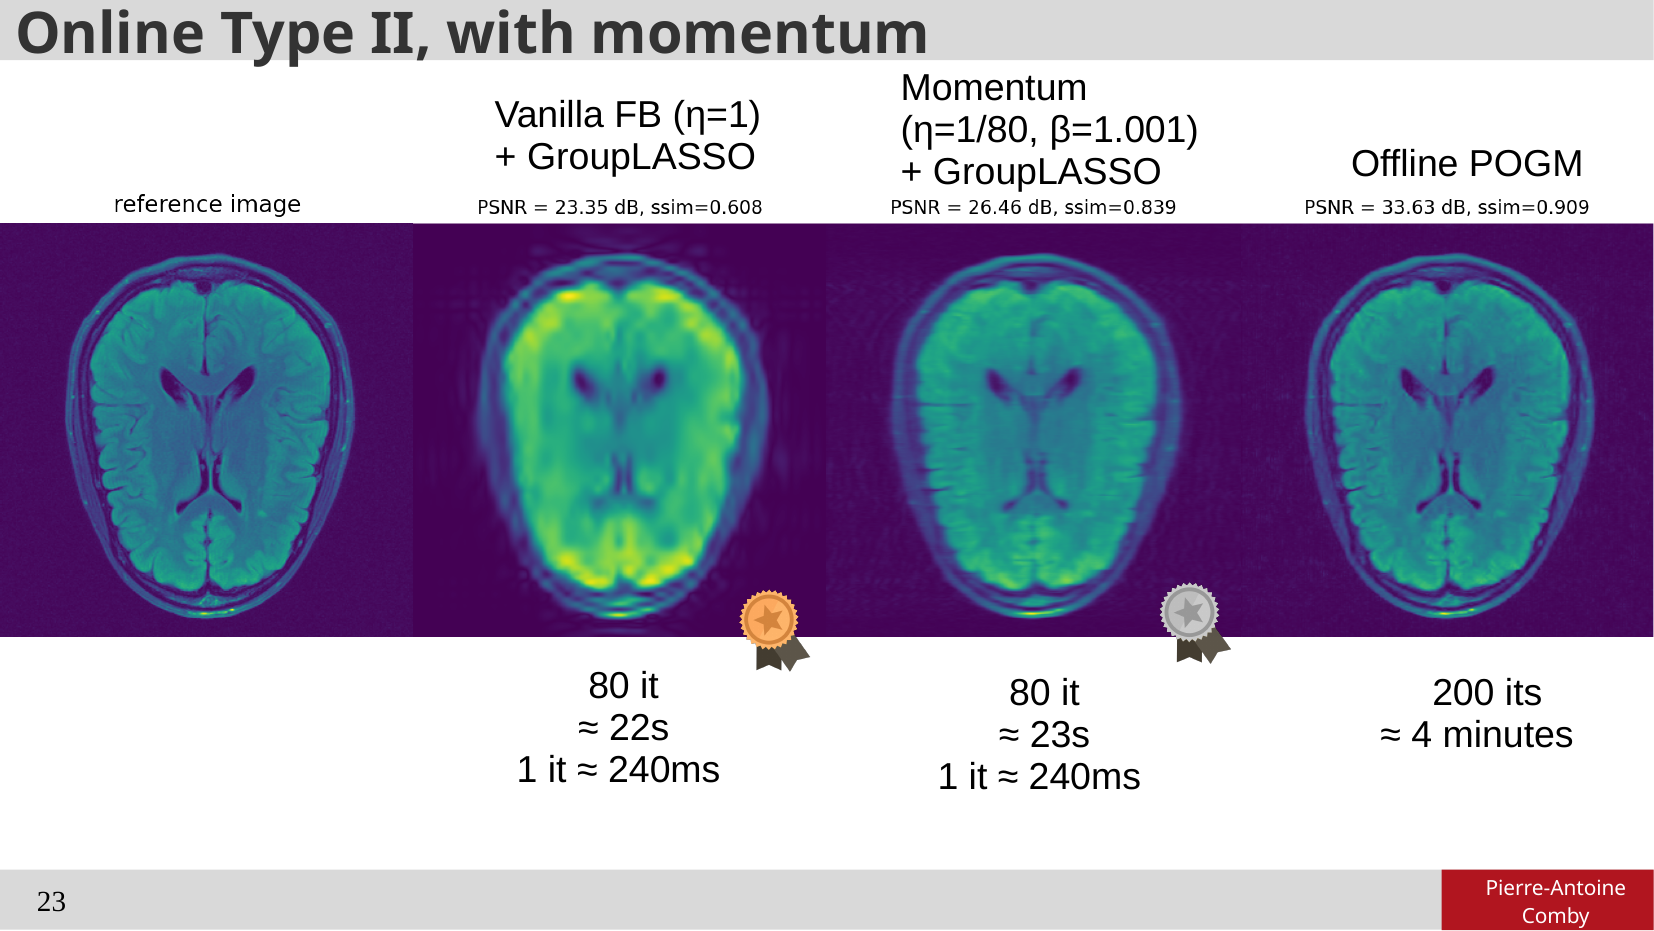

# Online Type II, with momentum
Momentum (η=1/80, β=1.001) + GroupLASSO
Vanilla FB (η=1) + GroupLASSO
Offline POGM
80 it
≈ 22s
1 it ≈ 240ms
80 it
≈ 23s
1 it ≈ 240ms
200 its
≈ 4 minutes
23